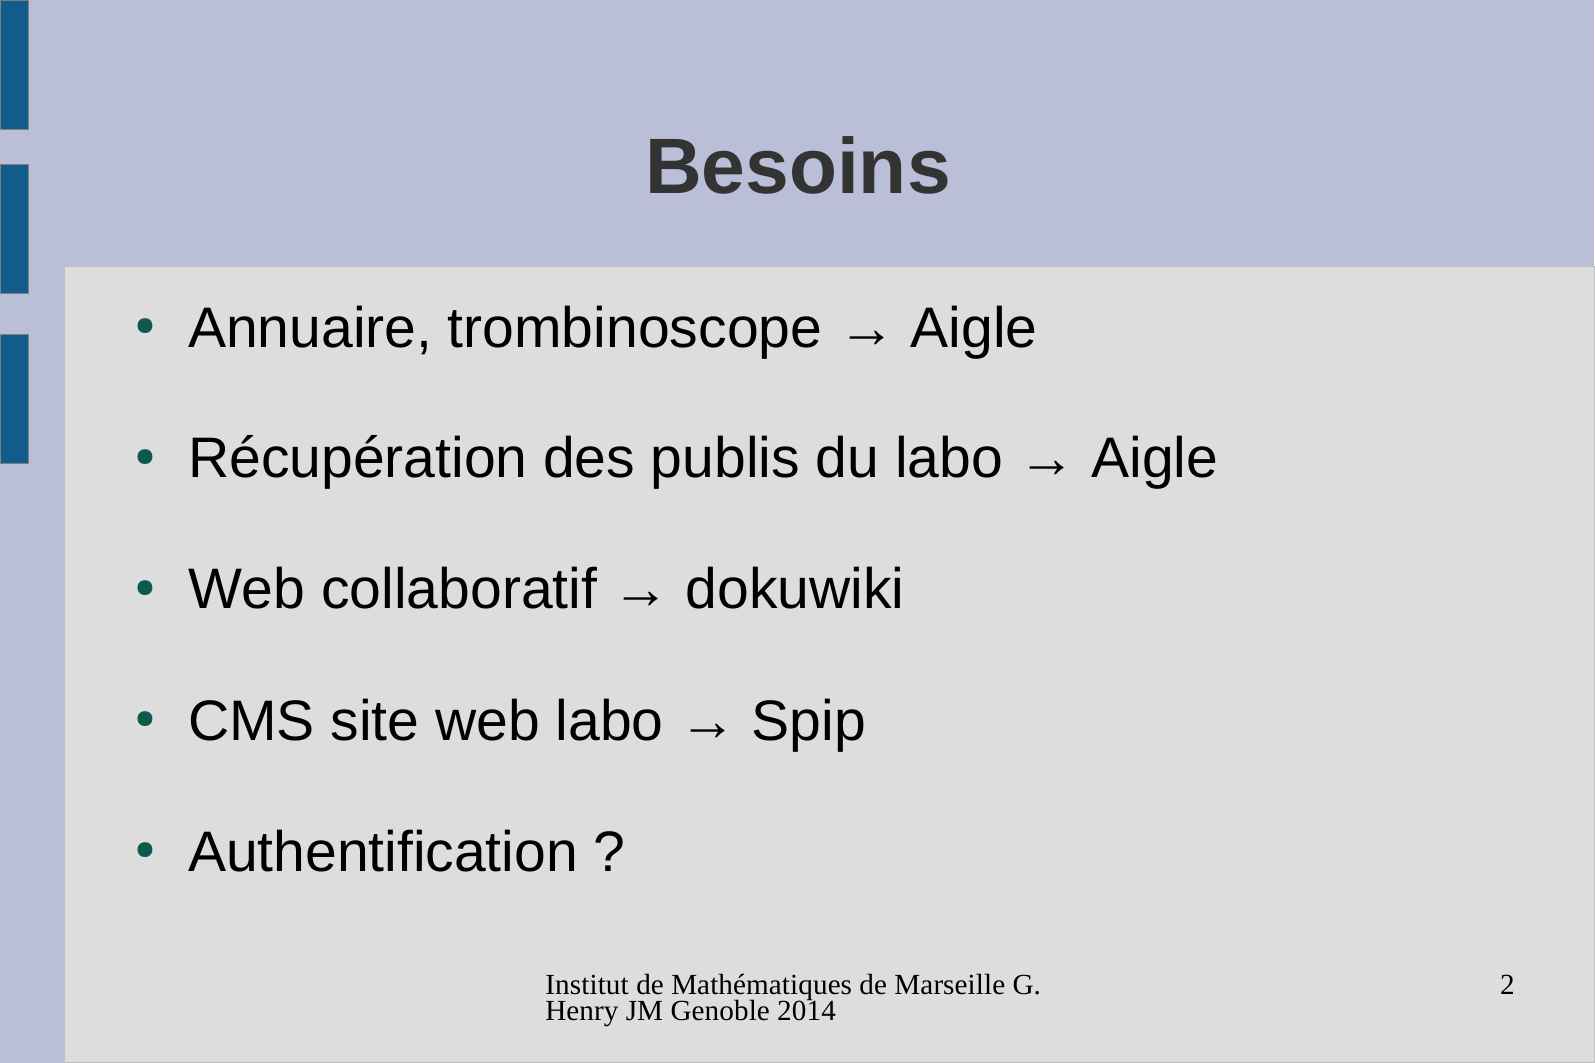

# Besoins
Annuaire, trombinoscope → Aigle
Récupération des publis du labo → Aigle
Web collaboratif → dokuwiki
CMS site web labo → Spip
Authentification ?
Institut de Mathématiques de Marseille G. Henry JM Genoble 2014
2